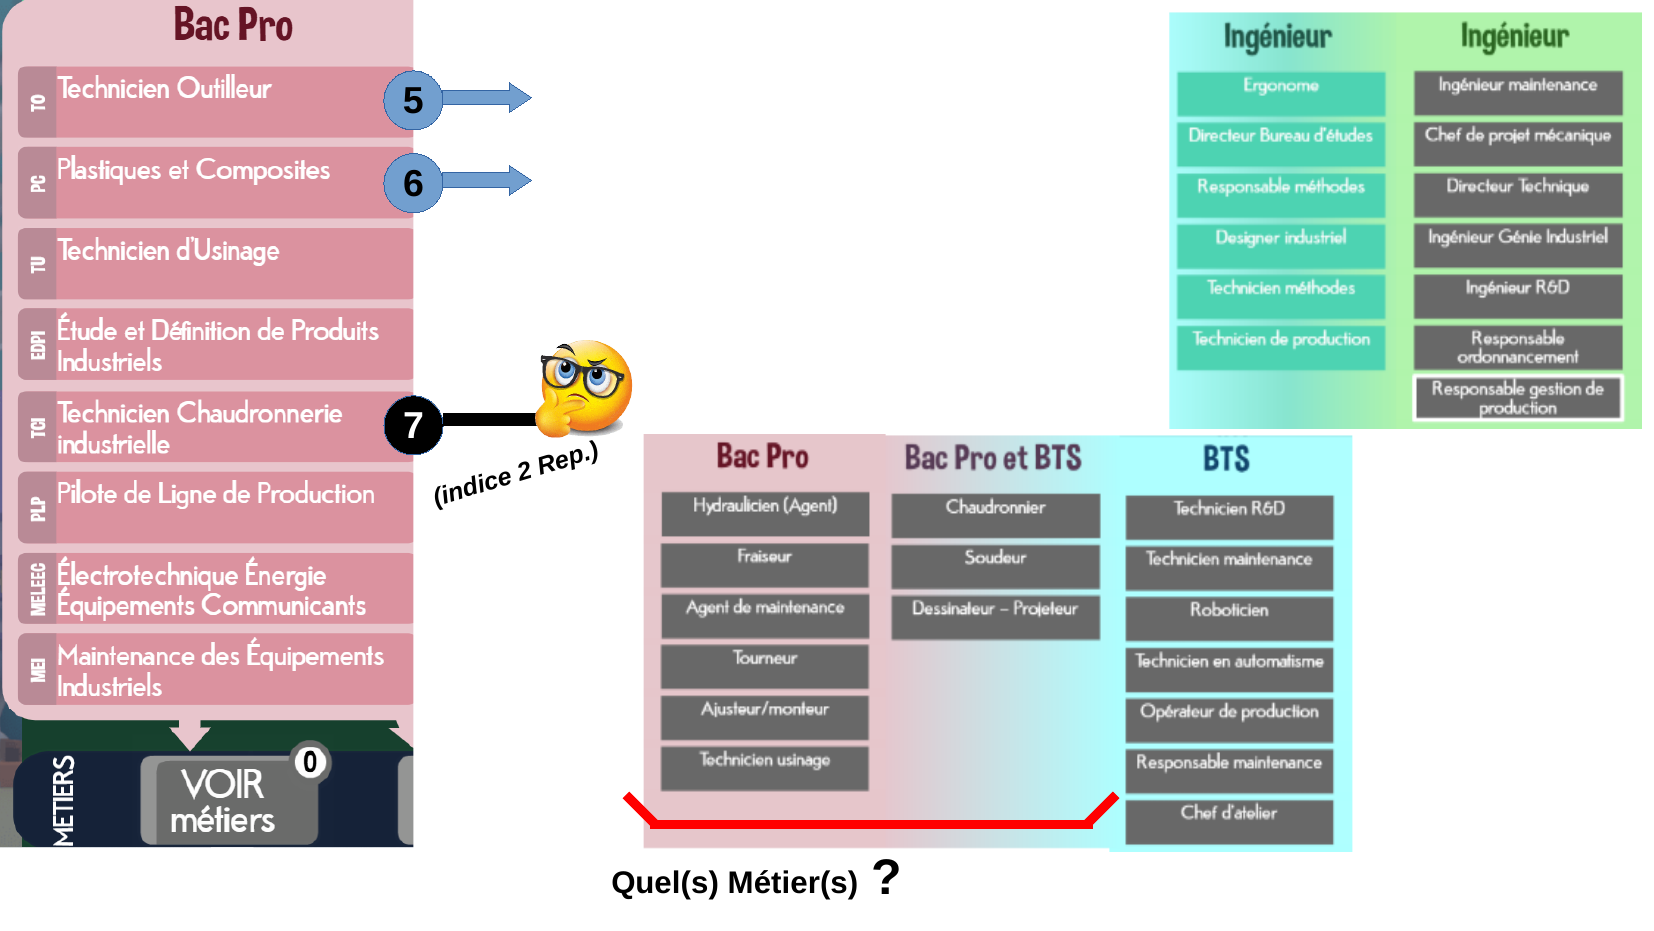

5
6
7
(indice 2 Rep.)
?
Quel(s) Métier(s)